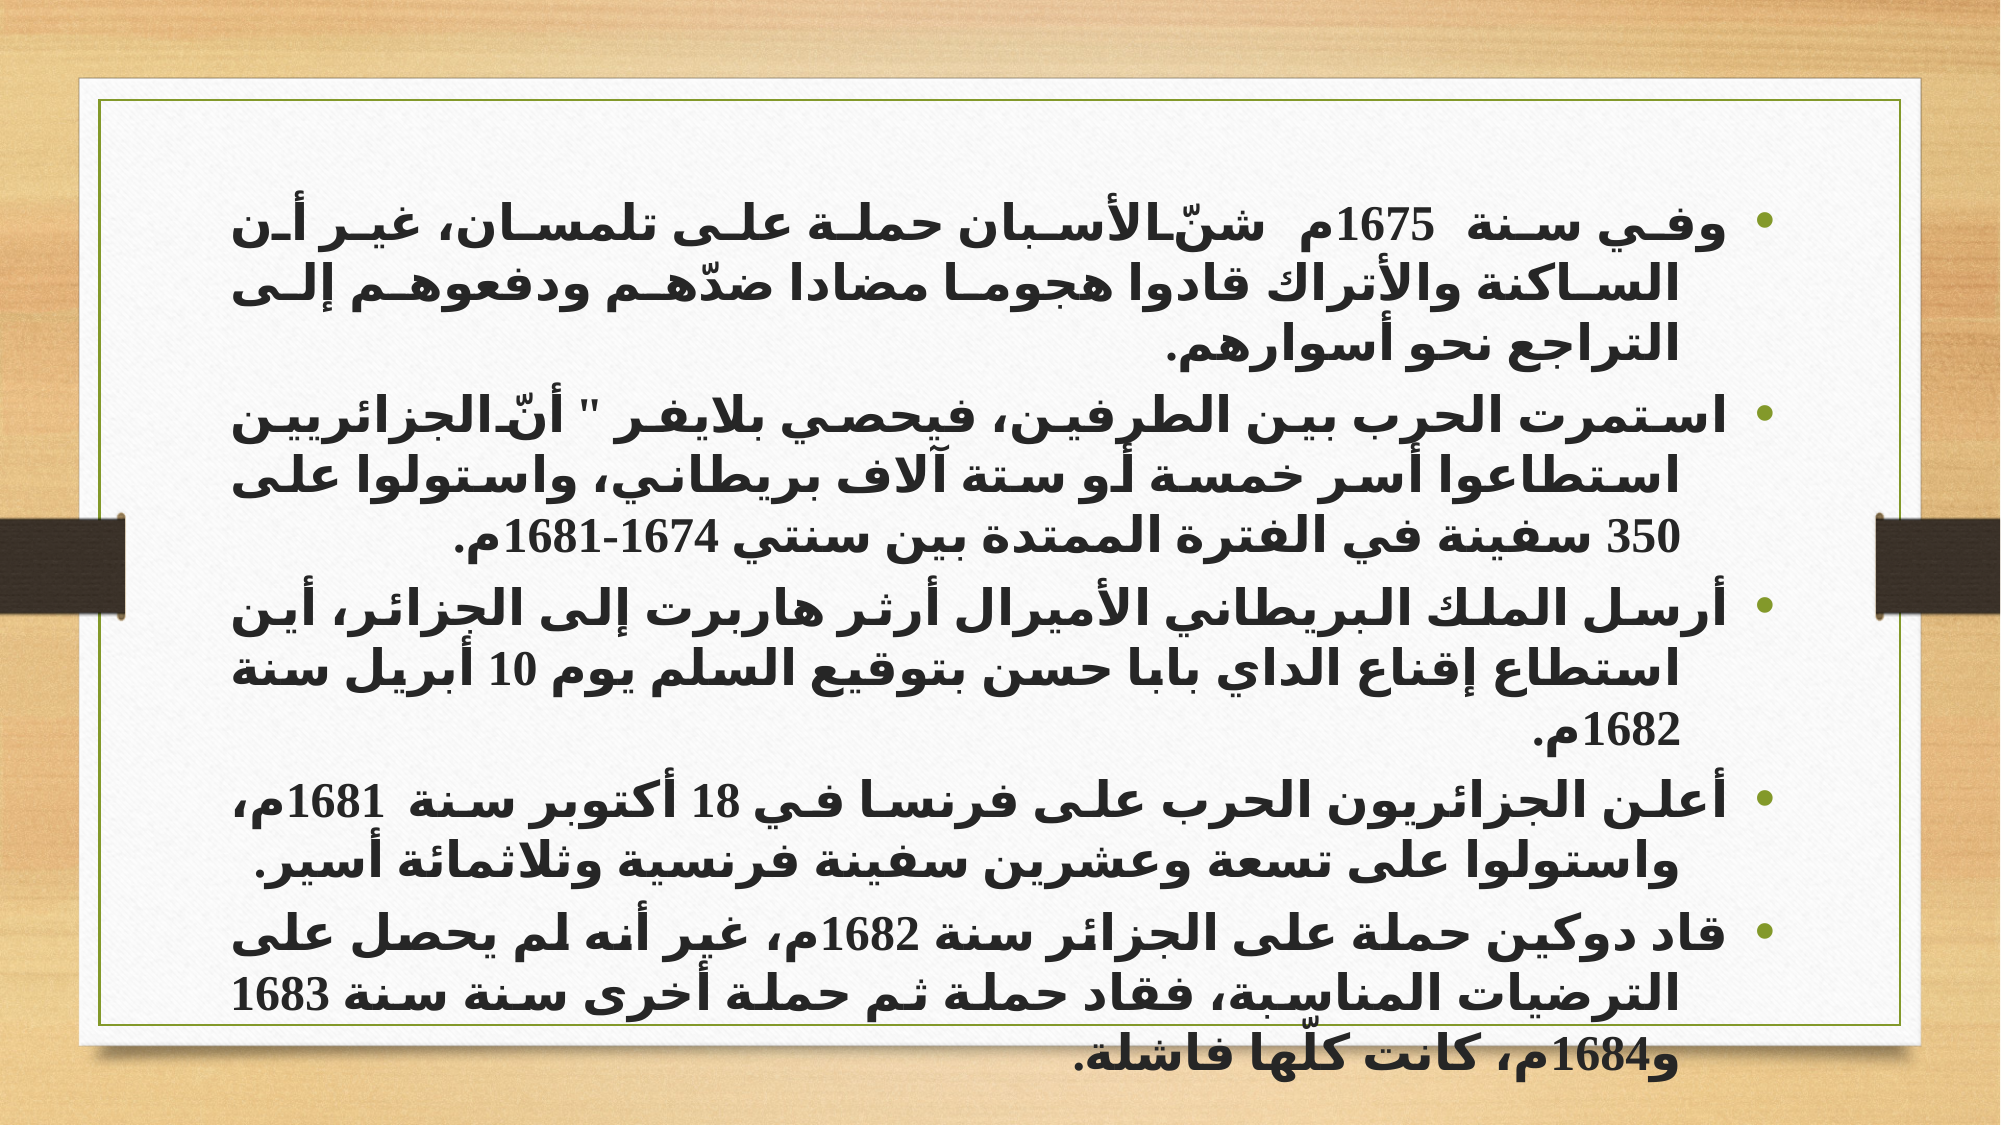

وفي سنة 1675م شنّ الأسبان حملة على تلمسان، غير أن الساكنة والأتراك قادوا هجوما مضادا ضدّهم ودفعوهم إلى التراجع نحو أسوارهم.
استمرت الحرب بين الطرفين، فيحصي بلايفر "أنّ الجزائريين استطاعوا أسر خمسة أو ستة آلاف بريطاني، واستولوا على 350 سفينة في الفترة الممتدة بين سنتي 1674-1681م.
أرسل الملك البريطاني الأميرال أرثر هاربرت إلى الجزائر، أين استطاع إقناع الداي بابا حسن بتوقيع السلم يوم 10 أبريل سنة 1682م.
أعلن الجزائريون الحرب على فرنسا في 18 أكتوبر سنة 1681م، واستولوا على تسعة وعشرين سفينة فرنسية وثلاثمائة أسير.
قاد دوكين حملة على الجزائر سنة 1682م، غير أنه لم يحصل على الترضيات المناسبة، فقاد حملة ثم حملة أخرى سنة سنة 1683 و1684م، كانت كلّها فاشلة.